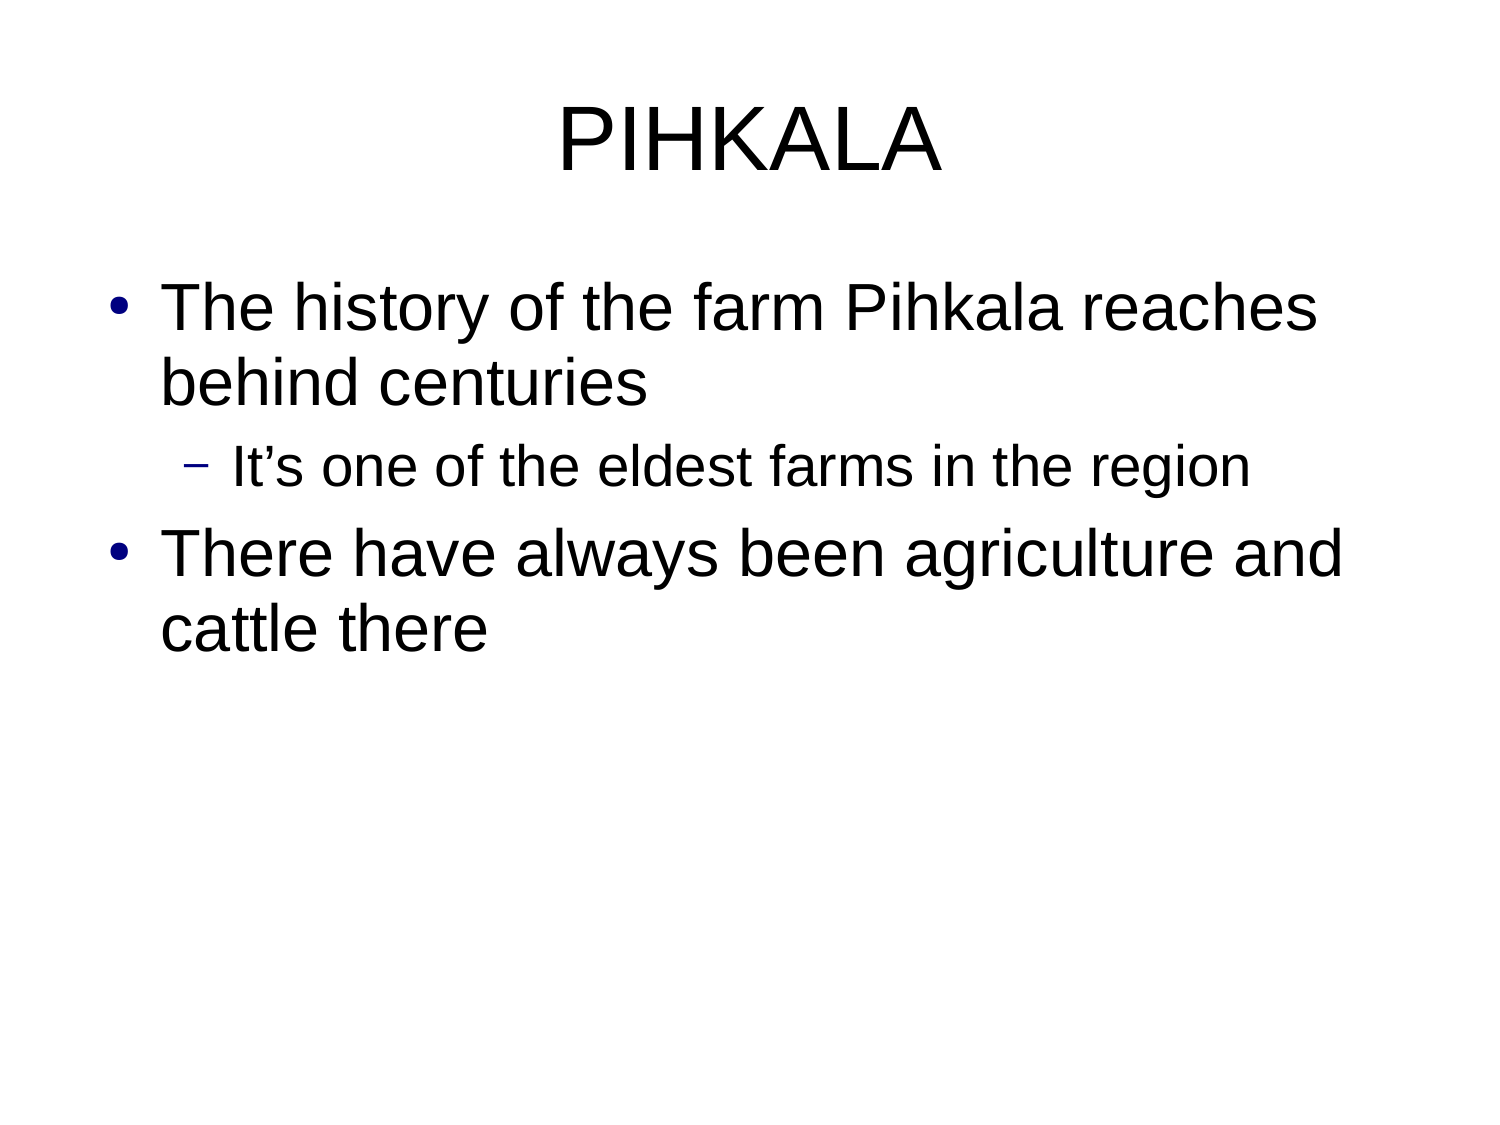

# PIHKALA
The history of the farm Pihkala reaches behind centuries
It’s one of the eldest farms in the region
There have always been agriculture and cattle there